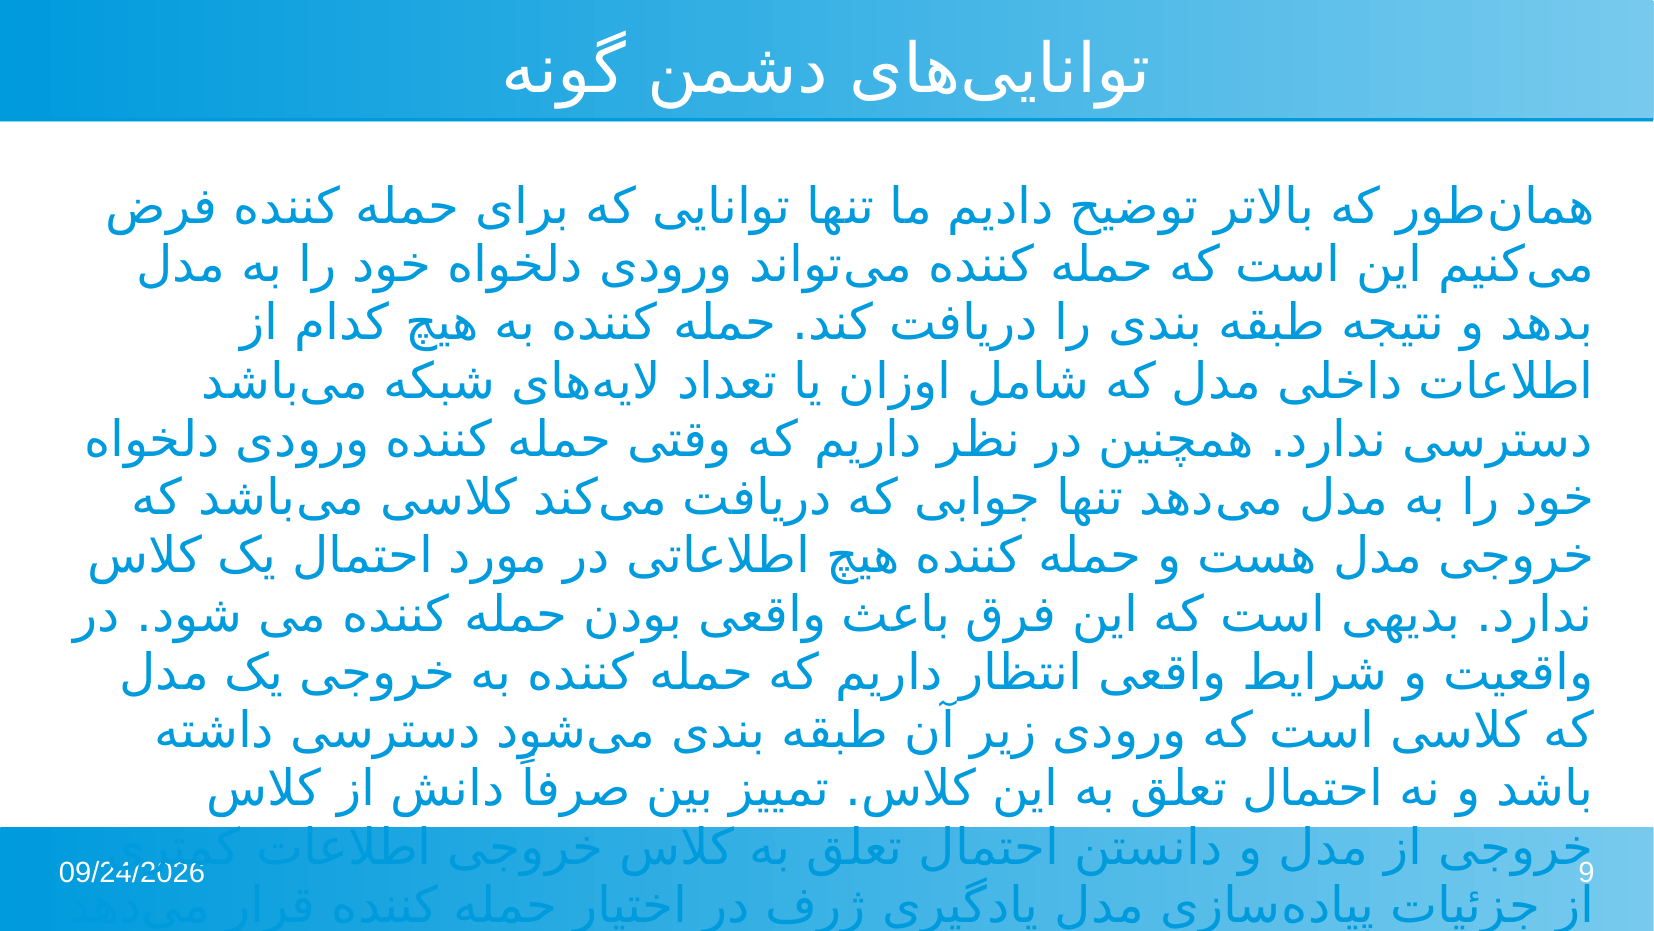

# توانایی‌های دشمن گونه
همان‌طور که بالاتر توضیح دادیم ما تنها توانایی که برای حمله کننده فرض می‌کنیم این است که حمله کننده می‌تواند ورودی دلخواه خود را به مدل بدهد و نتیجه طبقه بندی را دریافت کند. حمله کننده به هیچ کدام از اطلاعات داخلی مدل که شامل اوزان یا تعداد لایه‌های شبکه می‌باشد دسترسی ندارد. همچنین در نظر داریم که وقتی حمله کننده ورودی دلخواه خود را به مدل می‌دهد تنها جوابی که دریافت می‌کند کلاسی می‌باشد که خروجی مدل هست و حمله کننده هیچ اطلاعاتی در مورد احتمال یک کلاس ندارد. بدیهی است که این فرق باعث واقعی بودن حمله کننده می شود. در واقعیت و شرایط واقعی انتظار داریم که حمله کننده به خروجی یک مدل که کلاسی است که ورودی زیر آن طبقه بندی می‌شود دسترسی داشته باشد و نه احتمال تعلق به این کلاس. تمییز بین صرفاً دانش از کلاس خروجی از مدل و دانستن احتمال تعلق به کلاس خروجی اطلاعات کمتری از جزئیات پیاده‌سازی مدل یادگیری ژرف در اختیار حمله کننده قرار می‌دهد و ما نیز در این تحقیق این فرض را نگه می داریم.
9